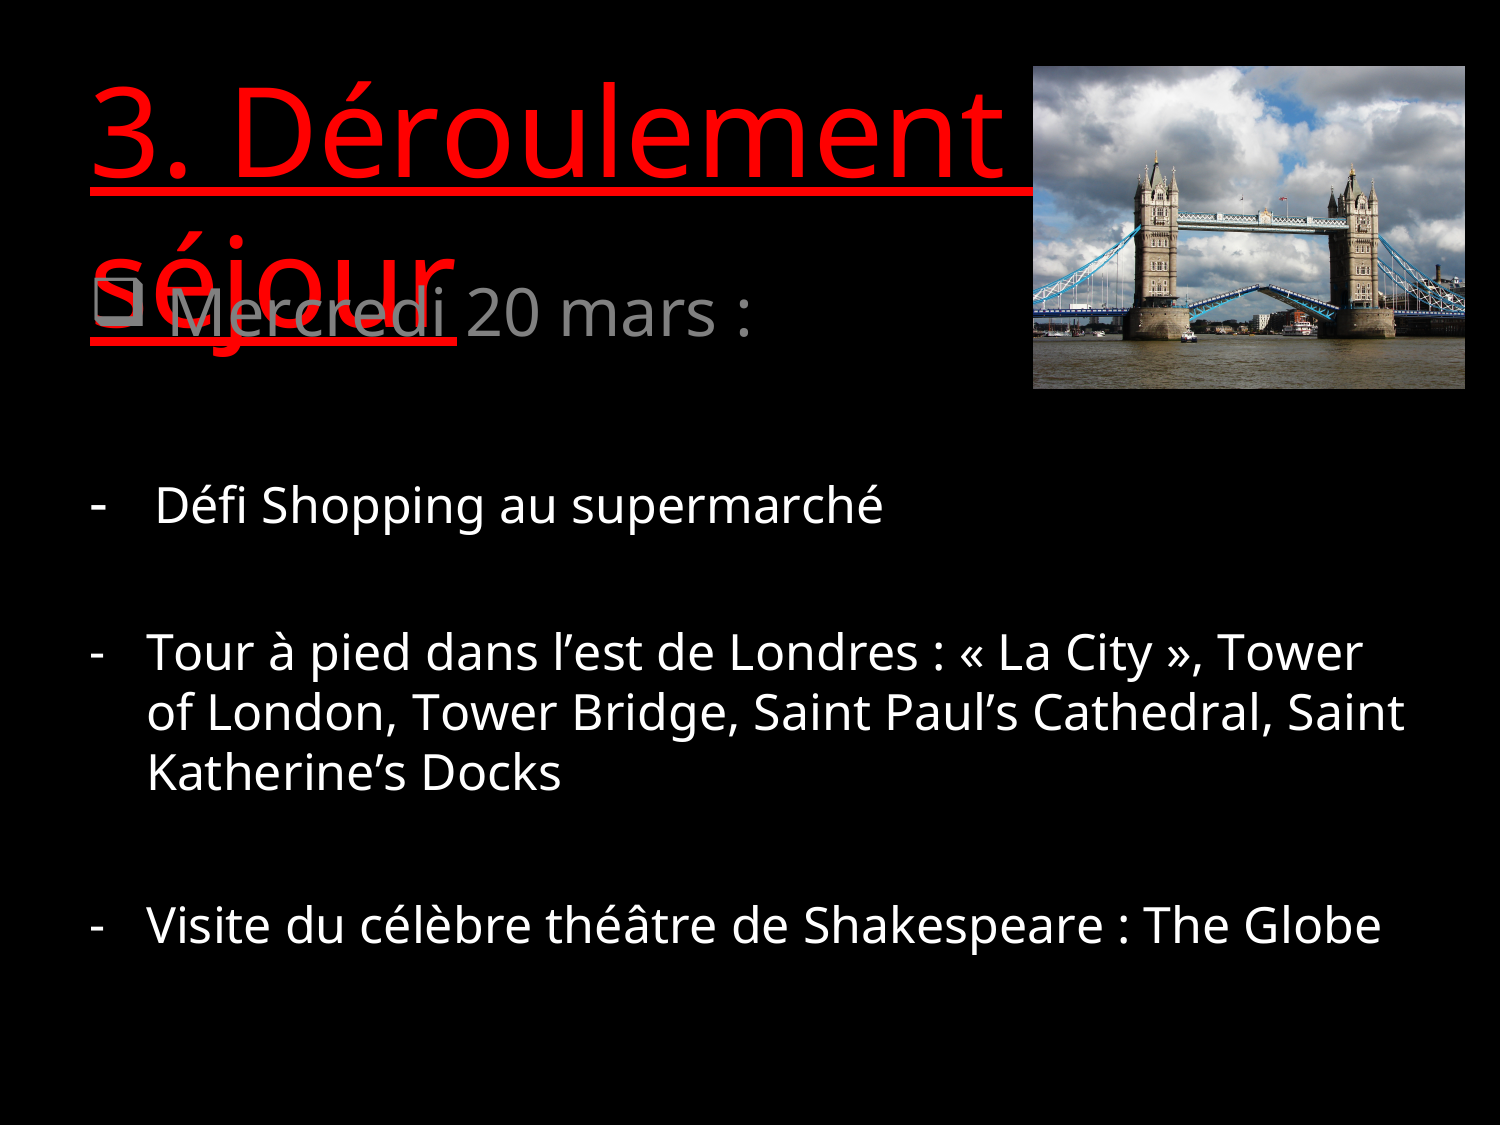

# 3. Déroulement du séjour
 Mercredi 20 mars :
- Défi Shopping au supermarché
Tour à pied dans l’est de Londres : « La City », Tower of London, Tower Bridge, Saint Paul’s Cathedral, Saint Katherine’s Docks
Visite du célèbre théâtre de Shakespeare : The Globe